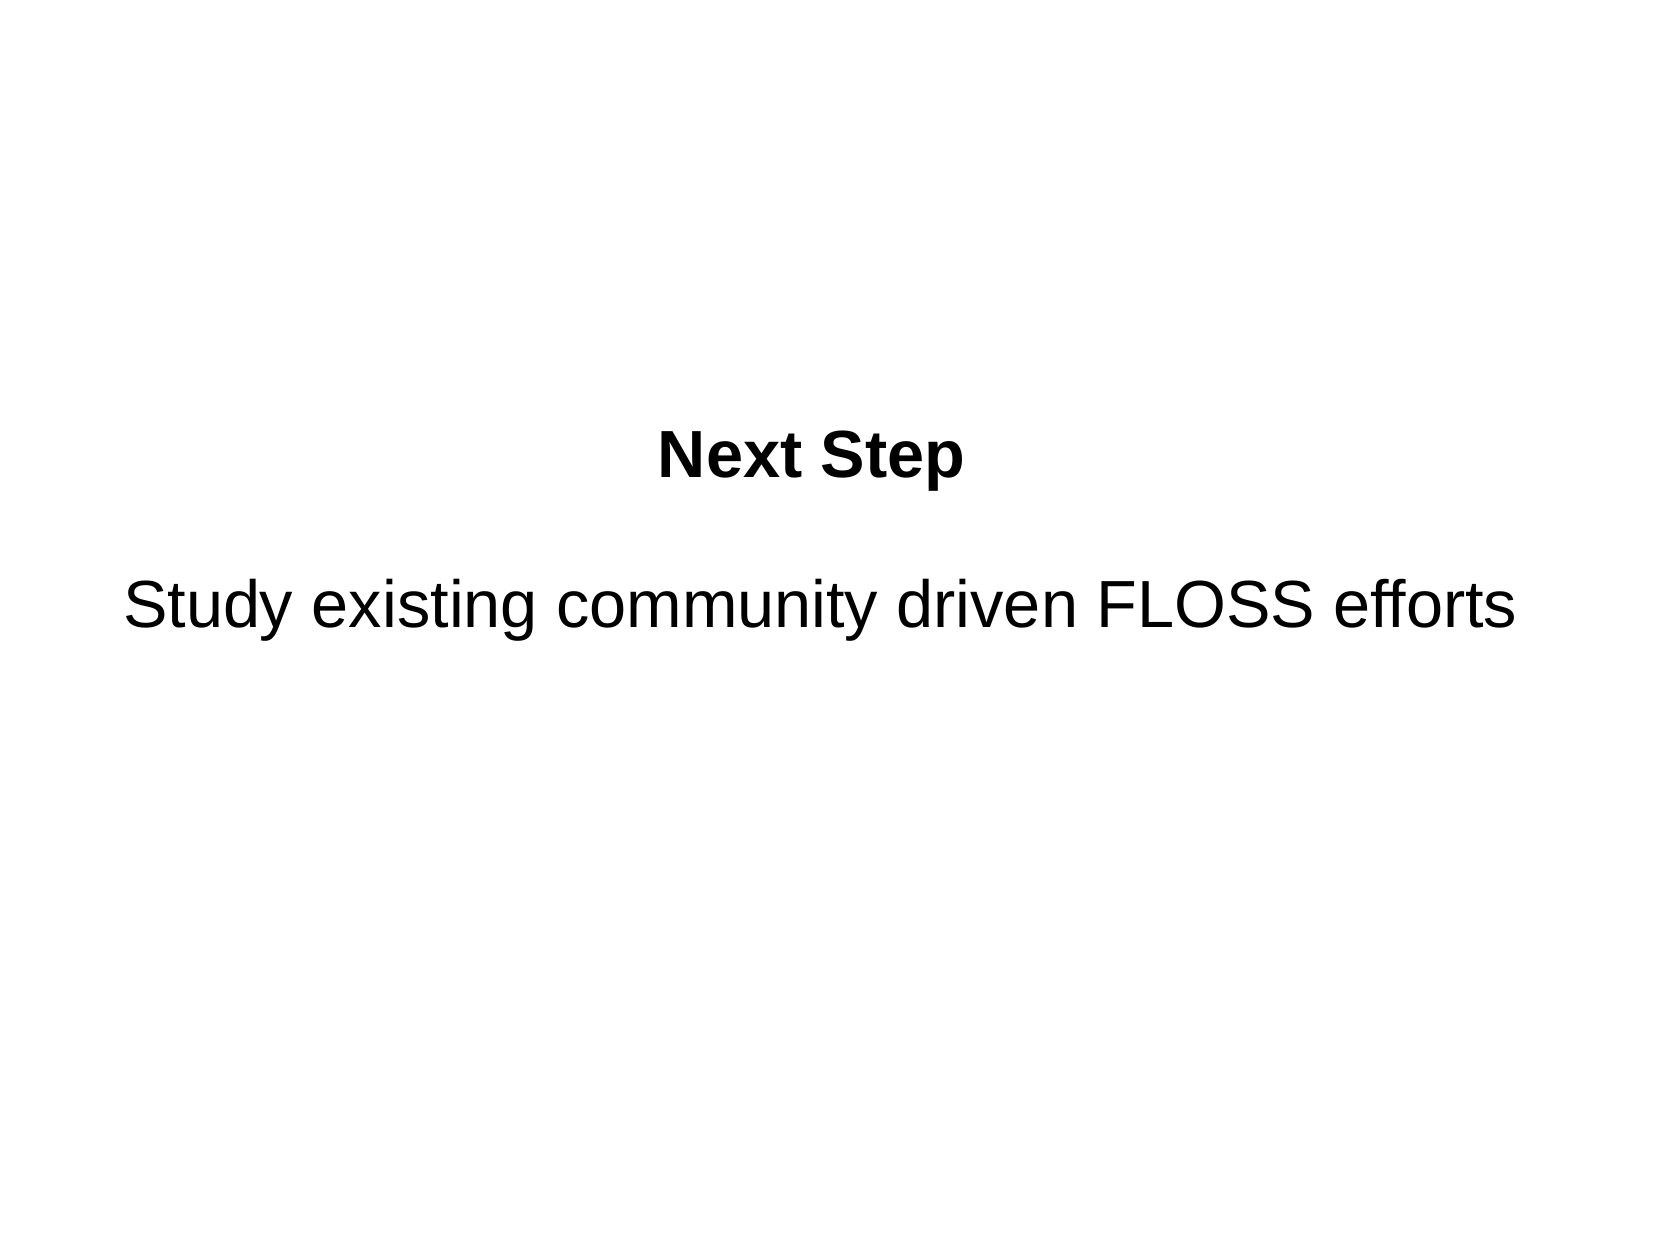

# Next Step
Study existing community driven FLOSS efforts